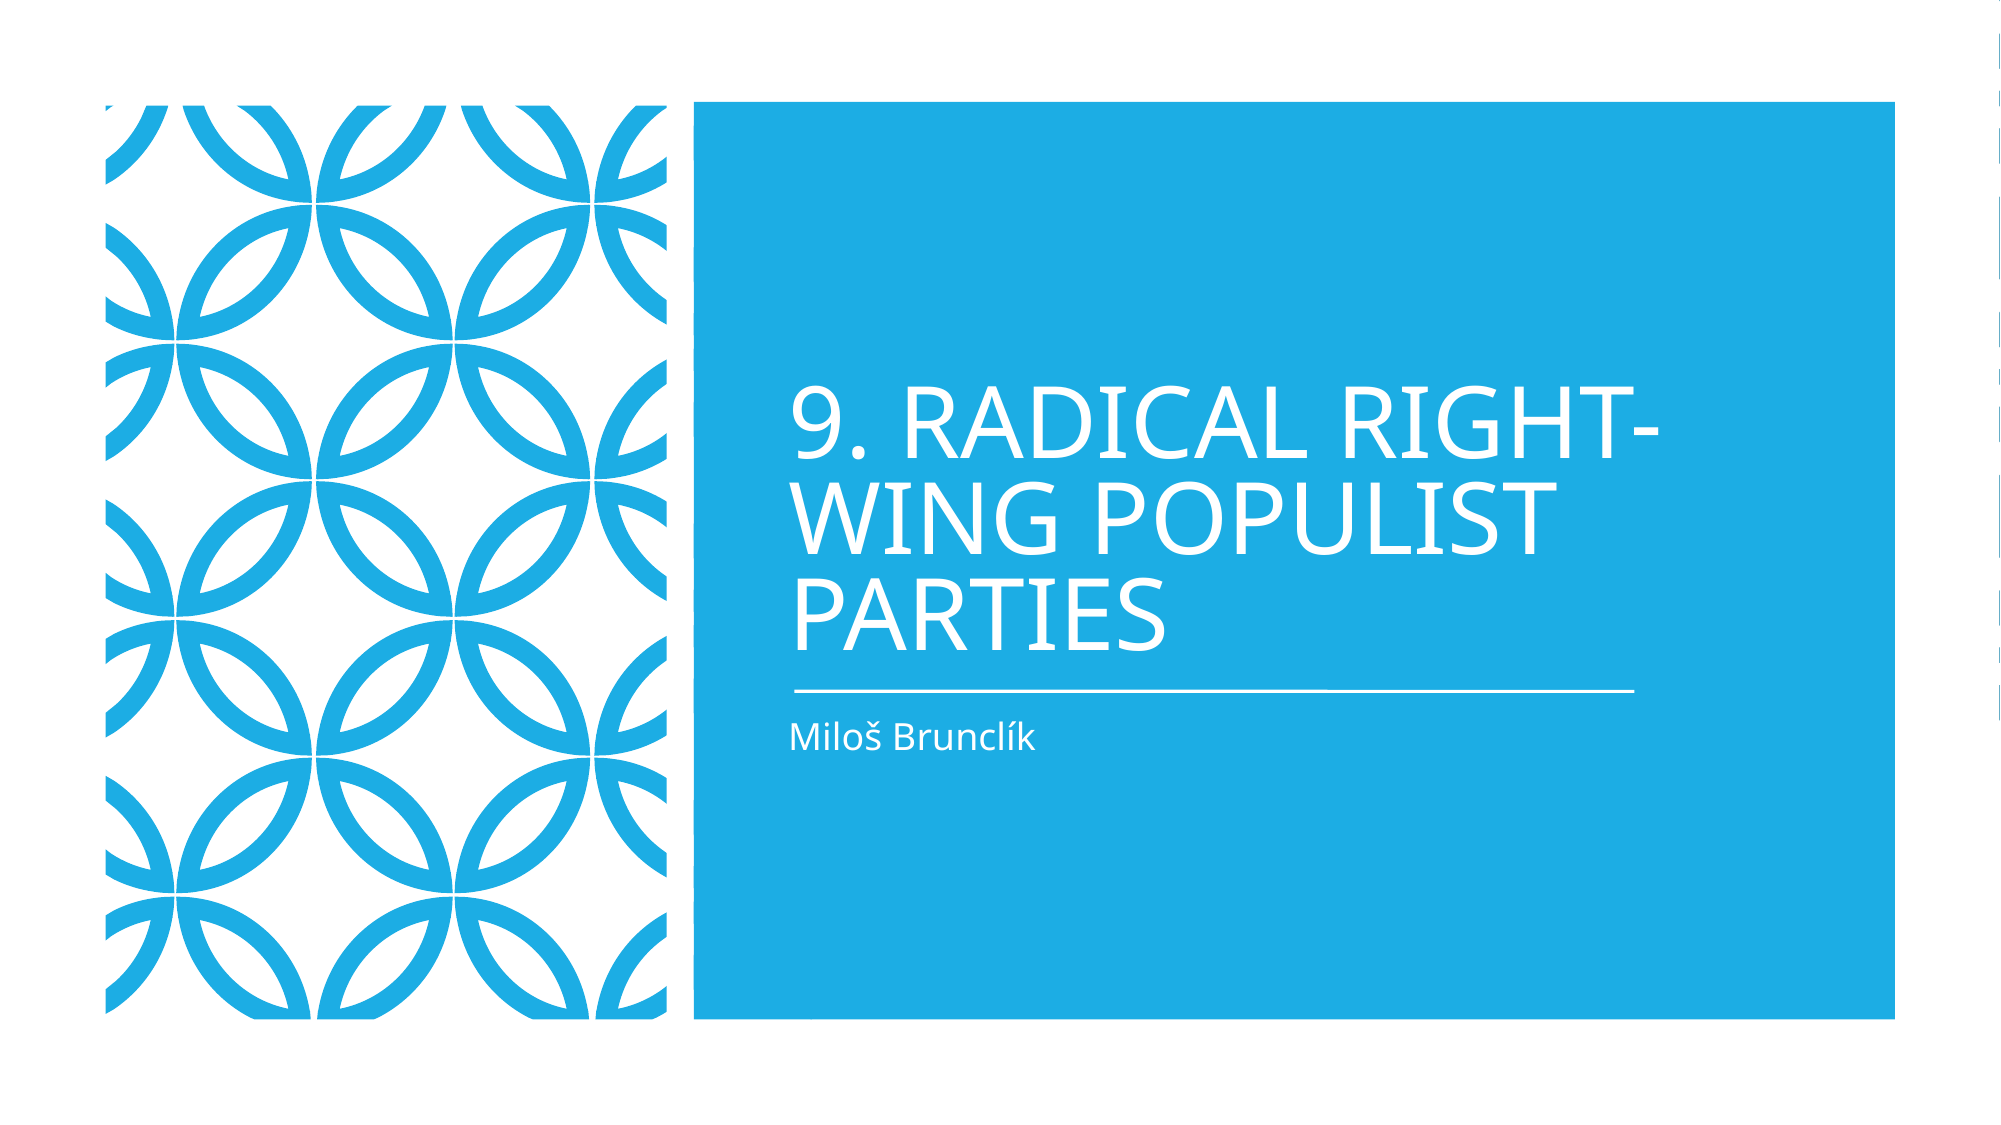

# 9. RADICAL RIGHT-WING POPULIST PARTIES
Miloš Brunclík